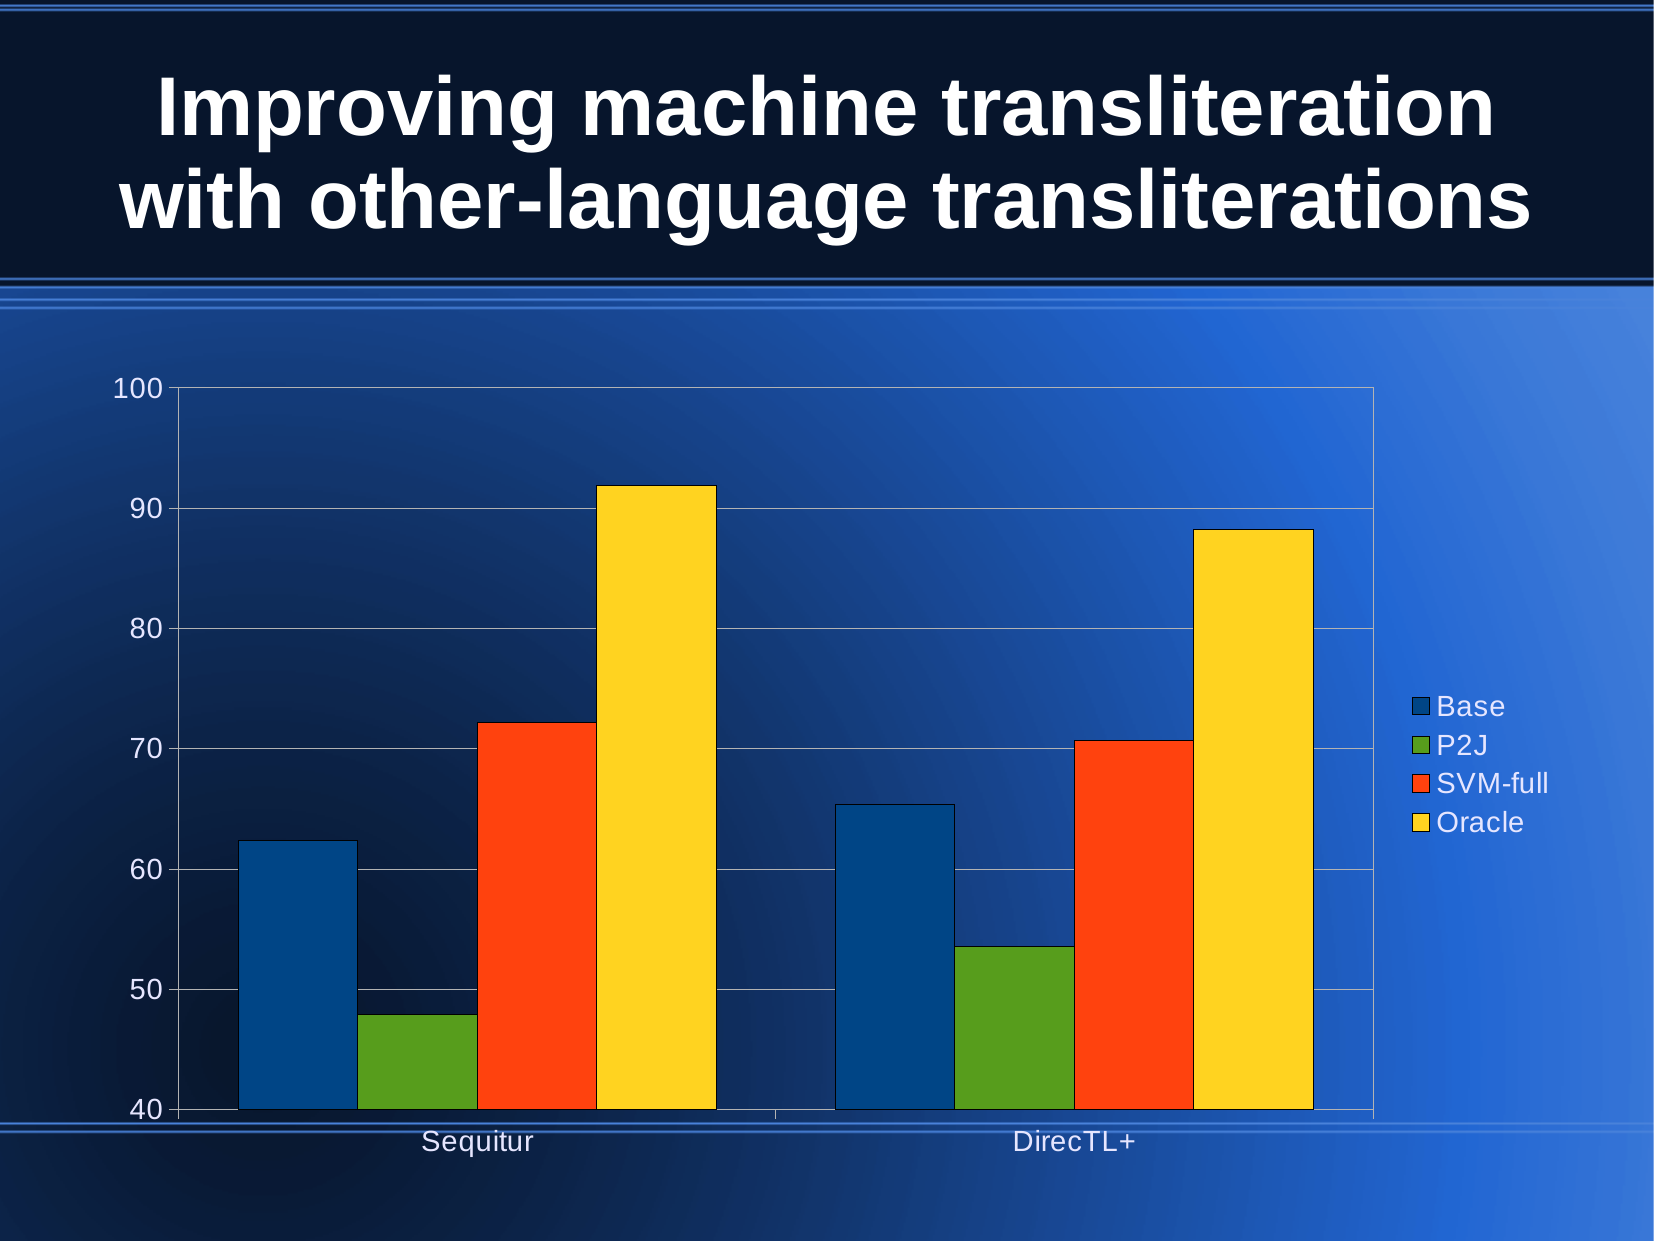

# Improving machine transliteration with other-language transliterations
### Chart
| Category | Base | P2J | SVM-full | Oracle |
|---|---|---|---|---|
| Sequitur | 62.4 | 47.9 | 72.2 | 91.9 |
| DirecTL+ | 65.4 | 53.6 | 70.7 | 88.2 |